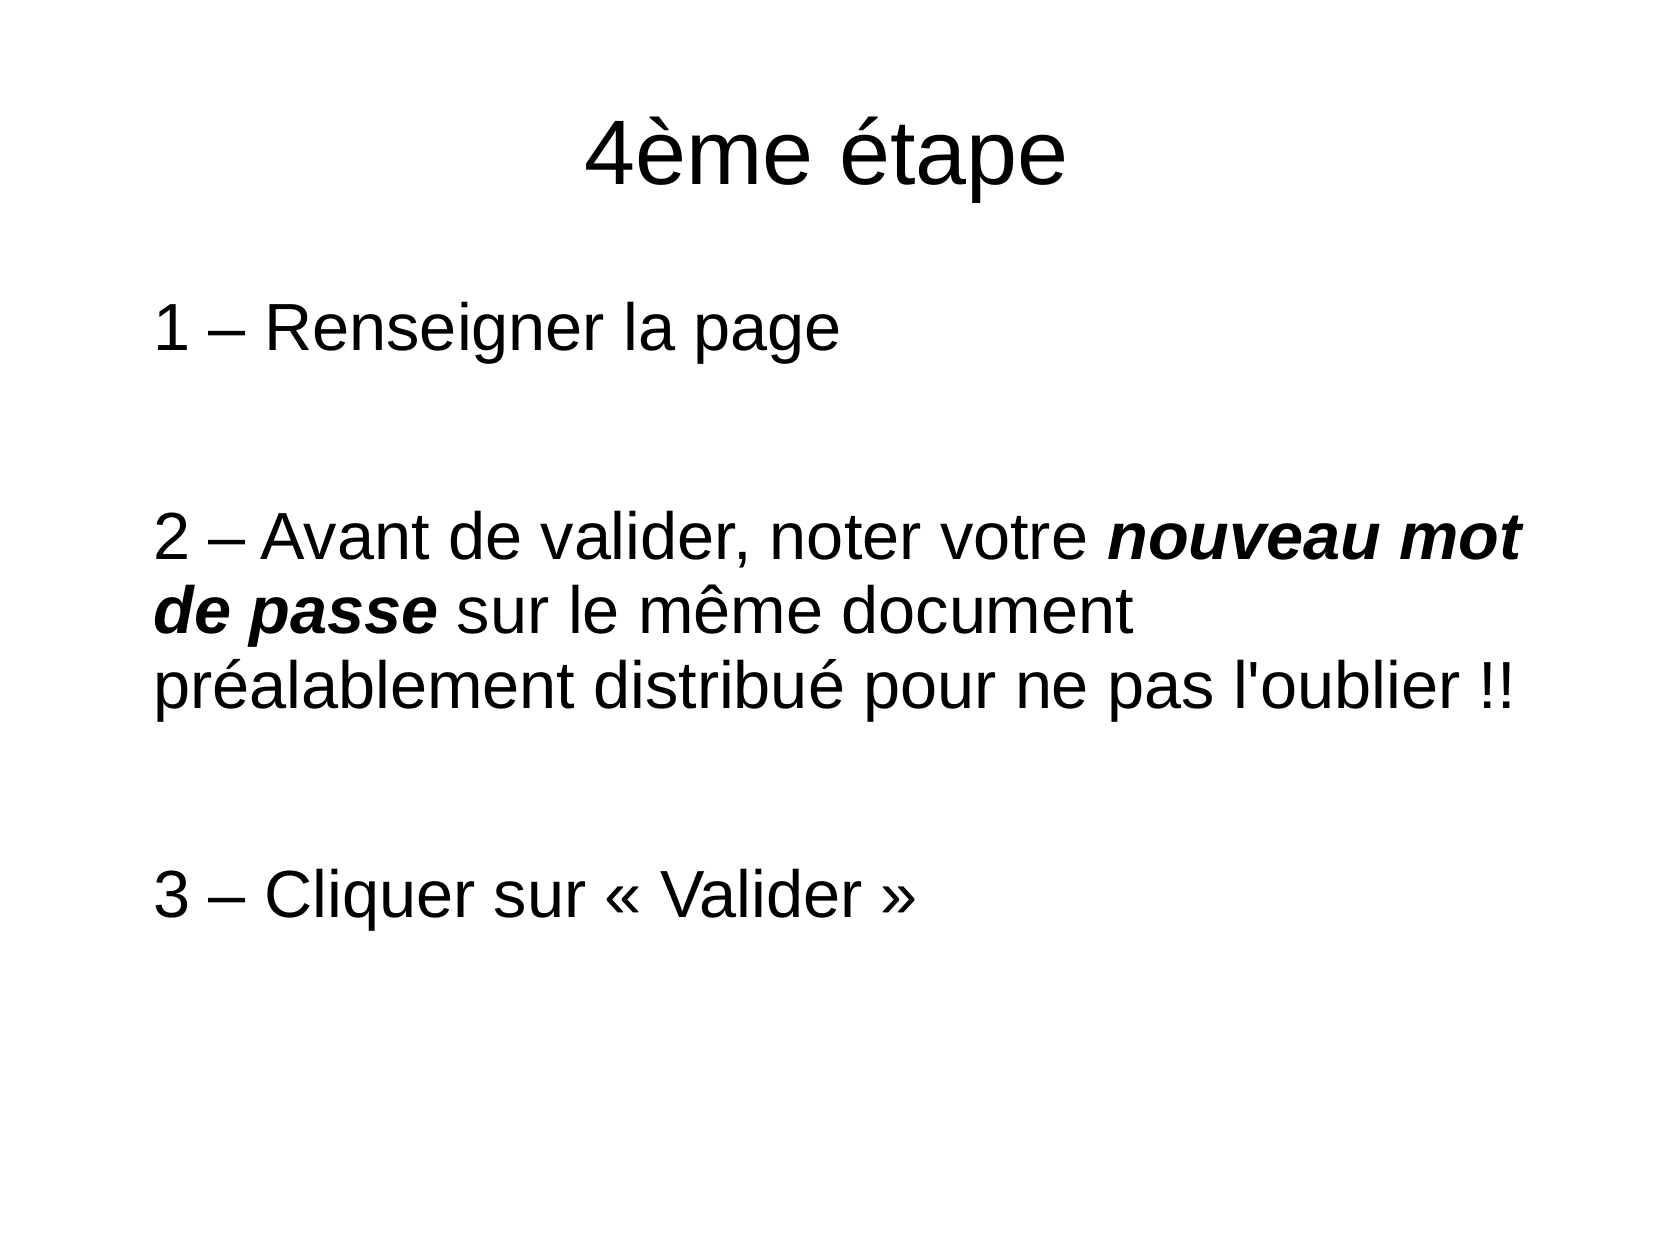

# 4ème étape
1 – Renseigner la page
2 – Avant de valider, noter votre nouveau mot de passe sur le même document préalablement distribué pour ne pas l'oublier !!
3 – Cliquer sur « Valider »